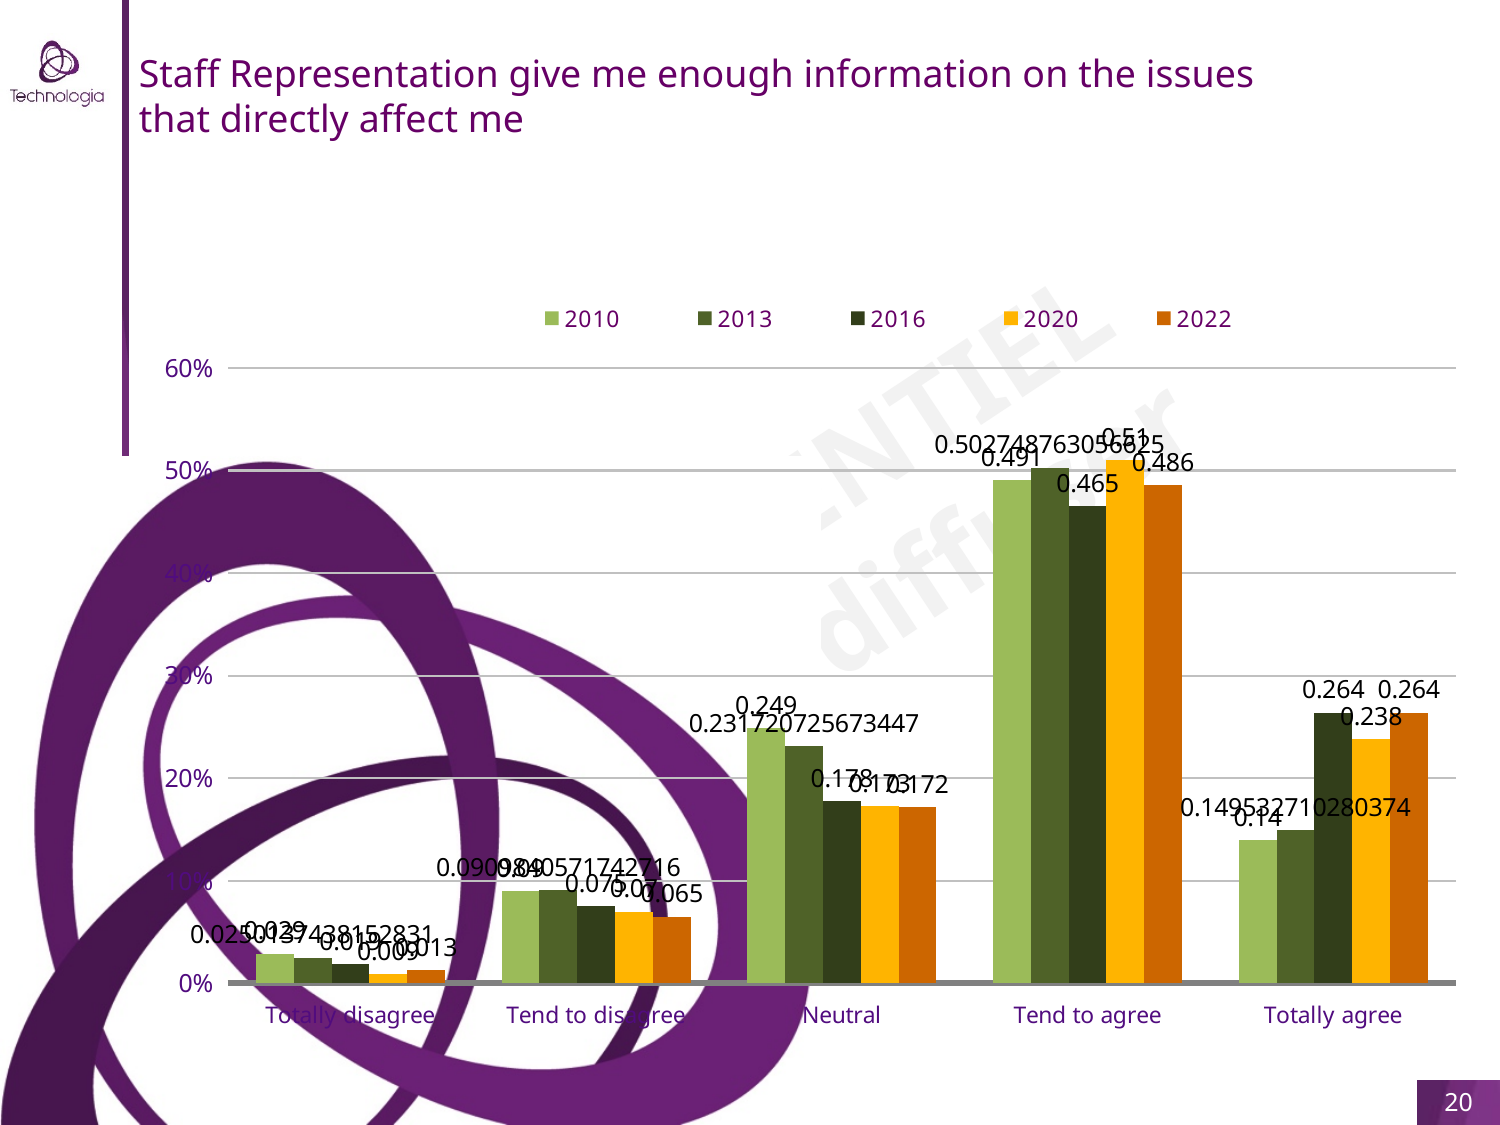

# Staff Representation give me enough information on the issues that directly affect me
### Chart
| Category | 2010 | 2013 | 2016 | 2020 | 2022 |
|---|---|---|---|---|---|
| Totally disagree | 0.029 | 0.0250137438152831 | 0.019 | 0.009 | 0.013 |
| Tend to disagree | 0.09 | 0.0909840571742716 | 0.075 | 0.07 | 0.065 |
| Neutral | 0.249 | 0.231720725673447 | 0.178 | 0.173 | 0.172 |
| Tend to agree | 0.491 | 0.502748763056625 | 0.465 | 0.51 | 0.486 |
| Totally agree | 0.14 | 0.149532710280374 | 0.264 | 0.238 | 0.264 |